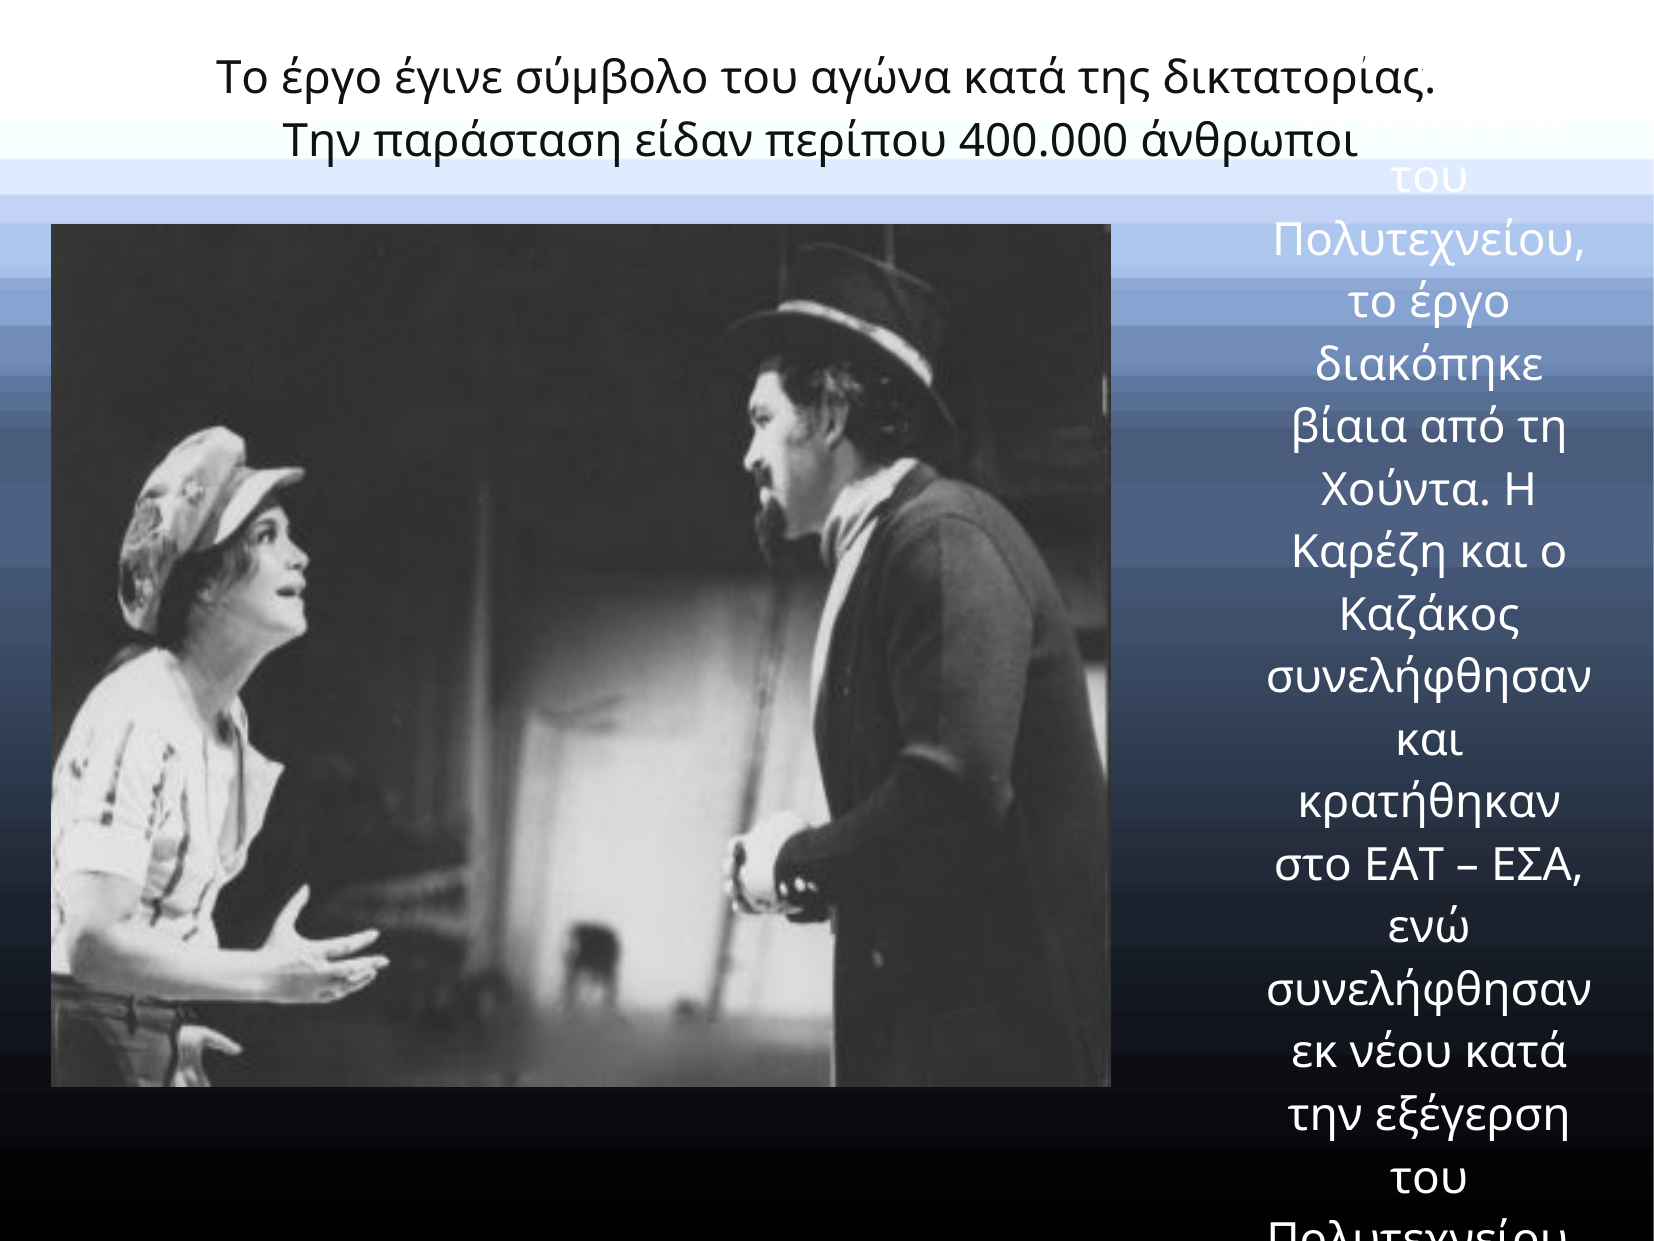

Λίγο πριν από τα γεγονότα του Πολυτεχνείου, το έργο διακόπηκε βίαια από τη Χούντα. Η Καρέζη και ο Καζάκος συνελήφθησαν και κρατήθηκαν στο ΕΑΤ – ΕΣΑ, ενώ συνελήφθησαν εκ νέου κατά την εξέγερση του Πολυτεχνείου.
# Το έργο έγινε σύμβολο του αγώνα κατά της δικτατορίας. Την παράσταση είδαν περίπου 400.000 άνθρωποι